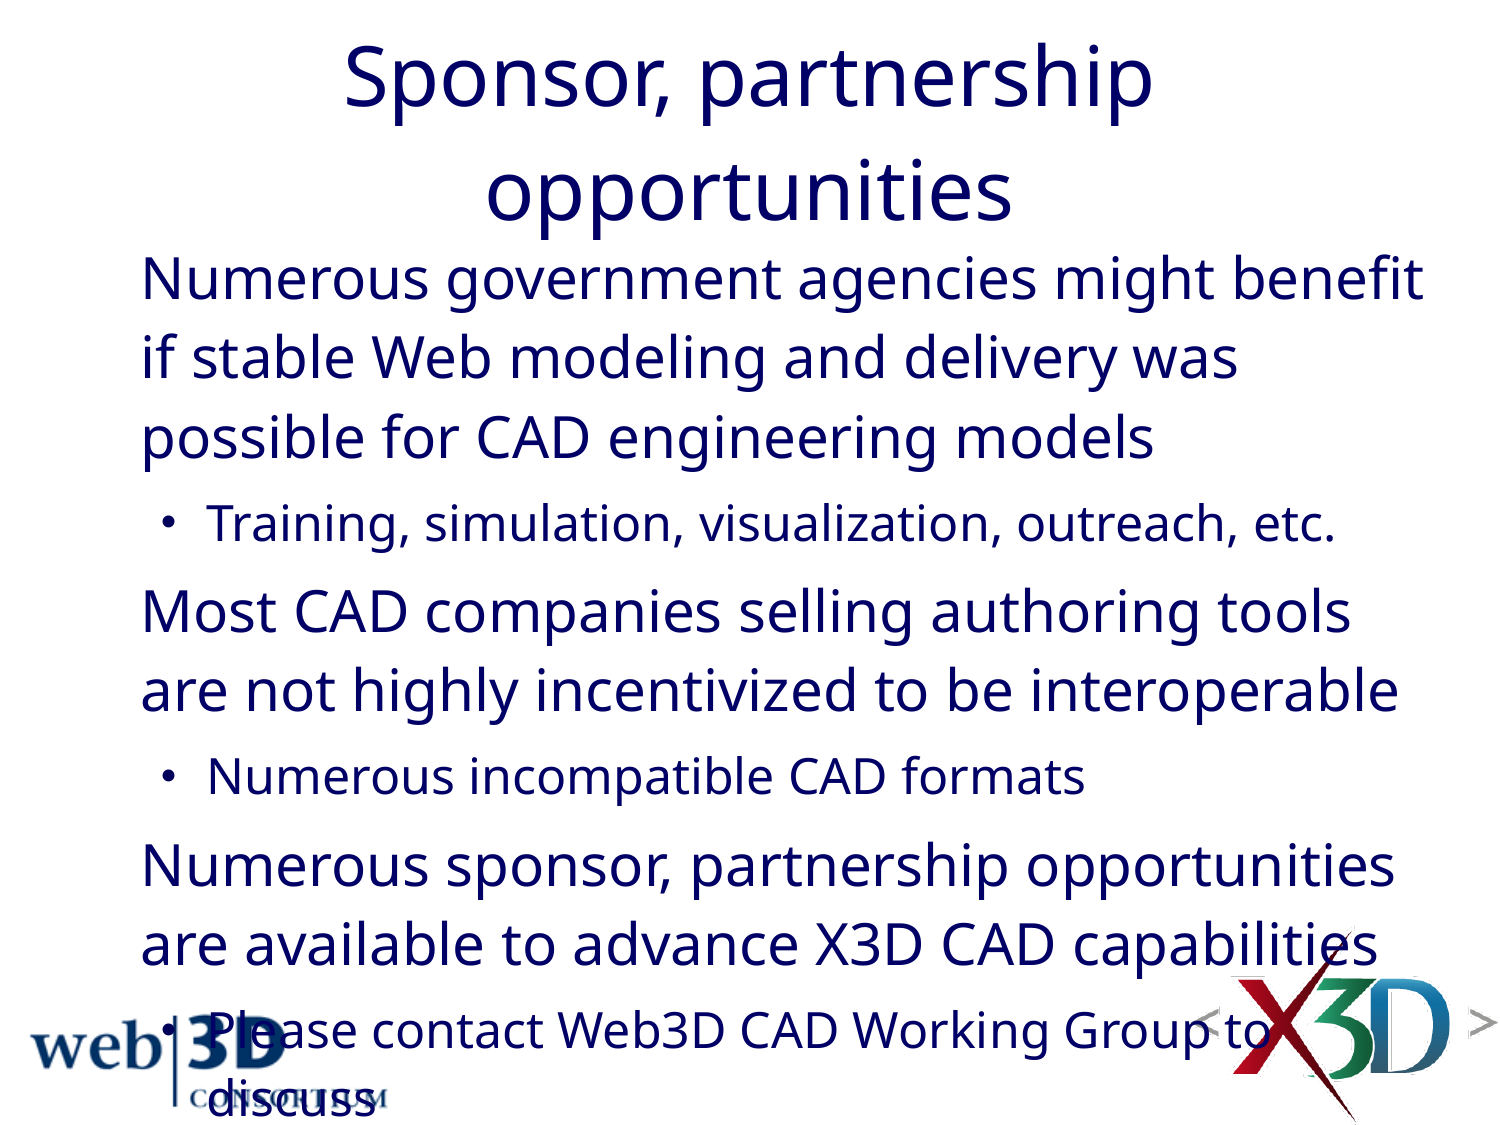

# Sponsor, partnership opportunities
Numerous government agencies might benefit if stable Web modeling and delivery was possible for CAD engineering models
Training, simulation, visualization, outreach, etc.
Most CAD companies selling authoring tools are not highly incentivized to be interoperable
Numerous incompatible CAD formats
Numerous sponsor, partnership opportunities are available to advance X3D CAD capabilities
Please contact Web3D CAD Working Group to discuss